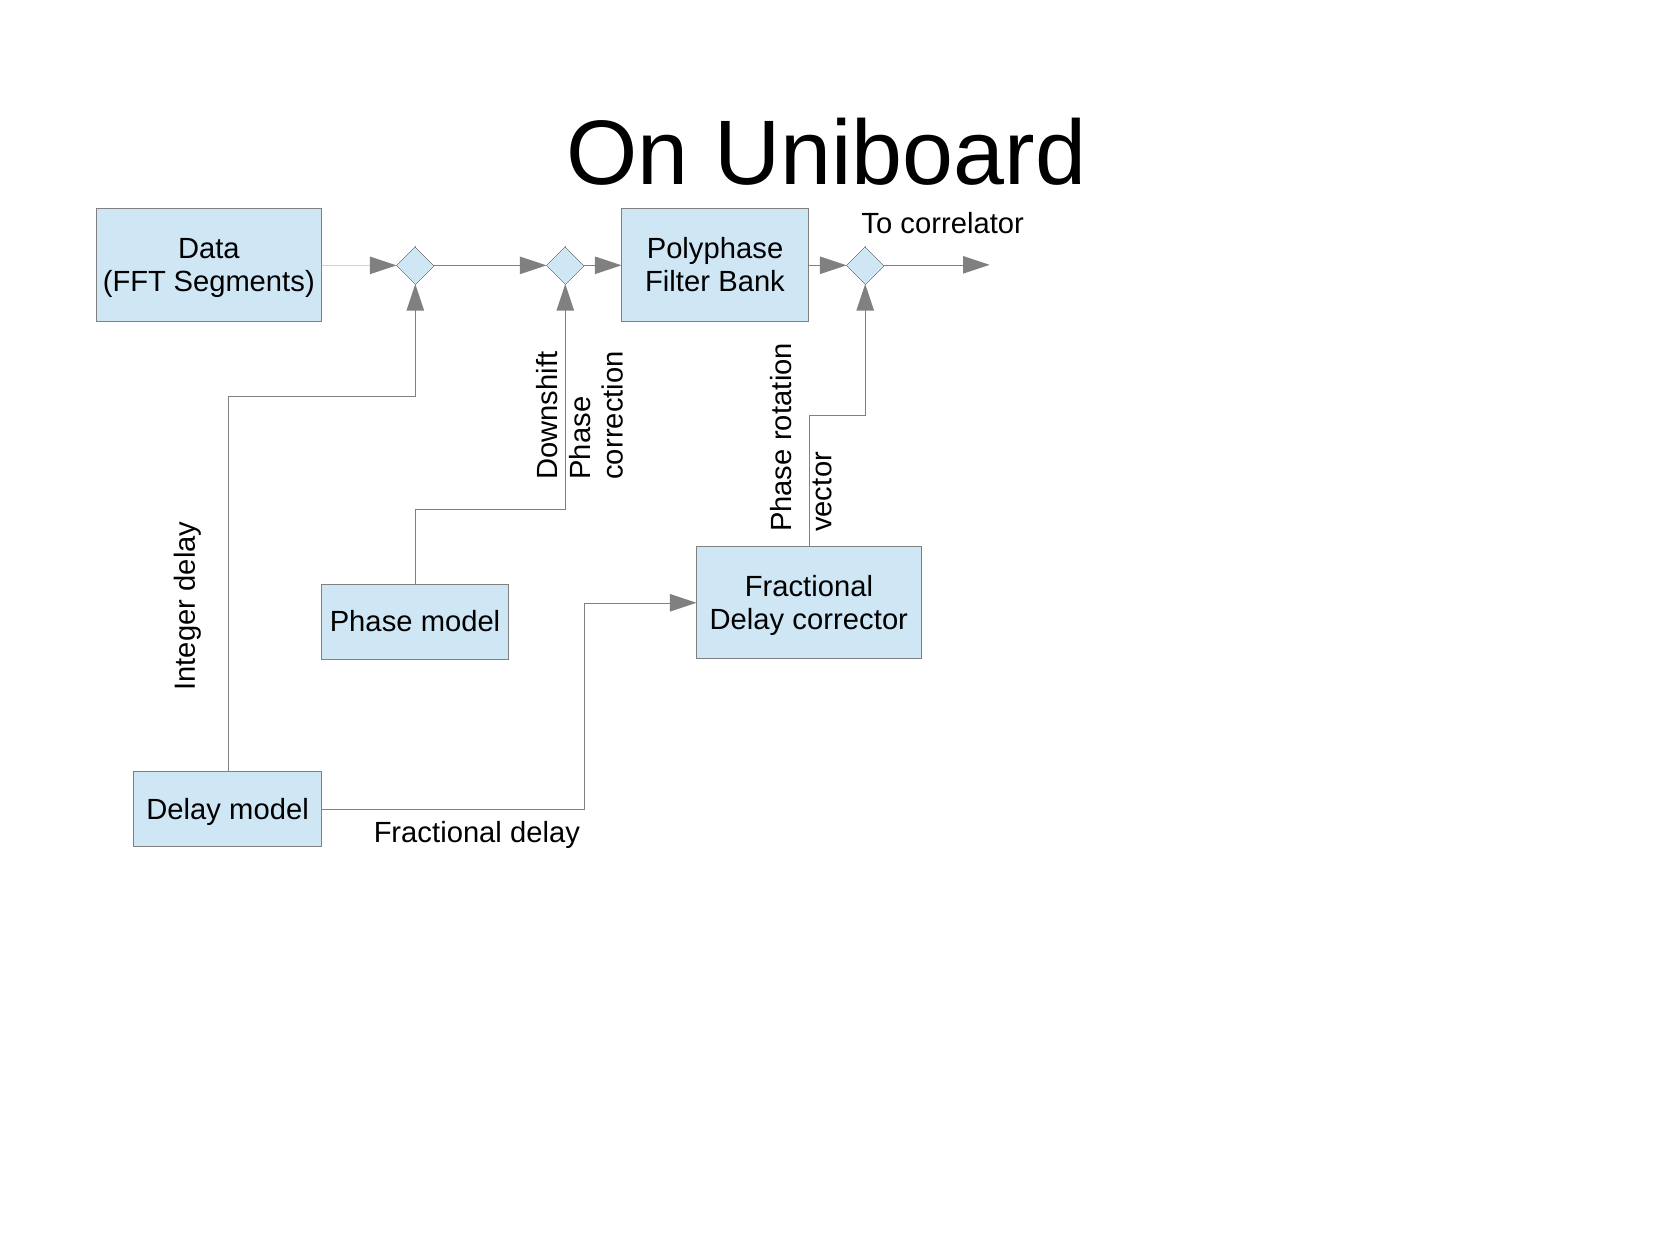

# On Uniboard
To correlator
Data
(FFT Segments)
Polyphase
Filter Bank
Downshift
Phase
correction
Phase rotation
vector
Integer delay
Fractional
Delay corrector
Phase model
Delay model
Fractional delay